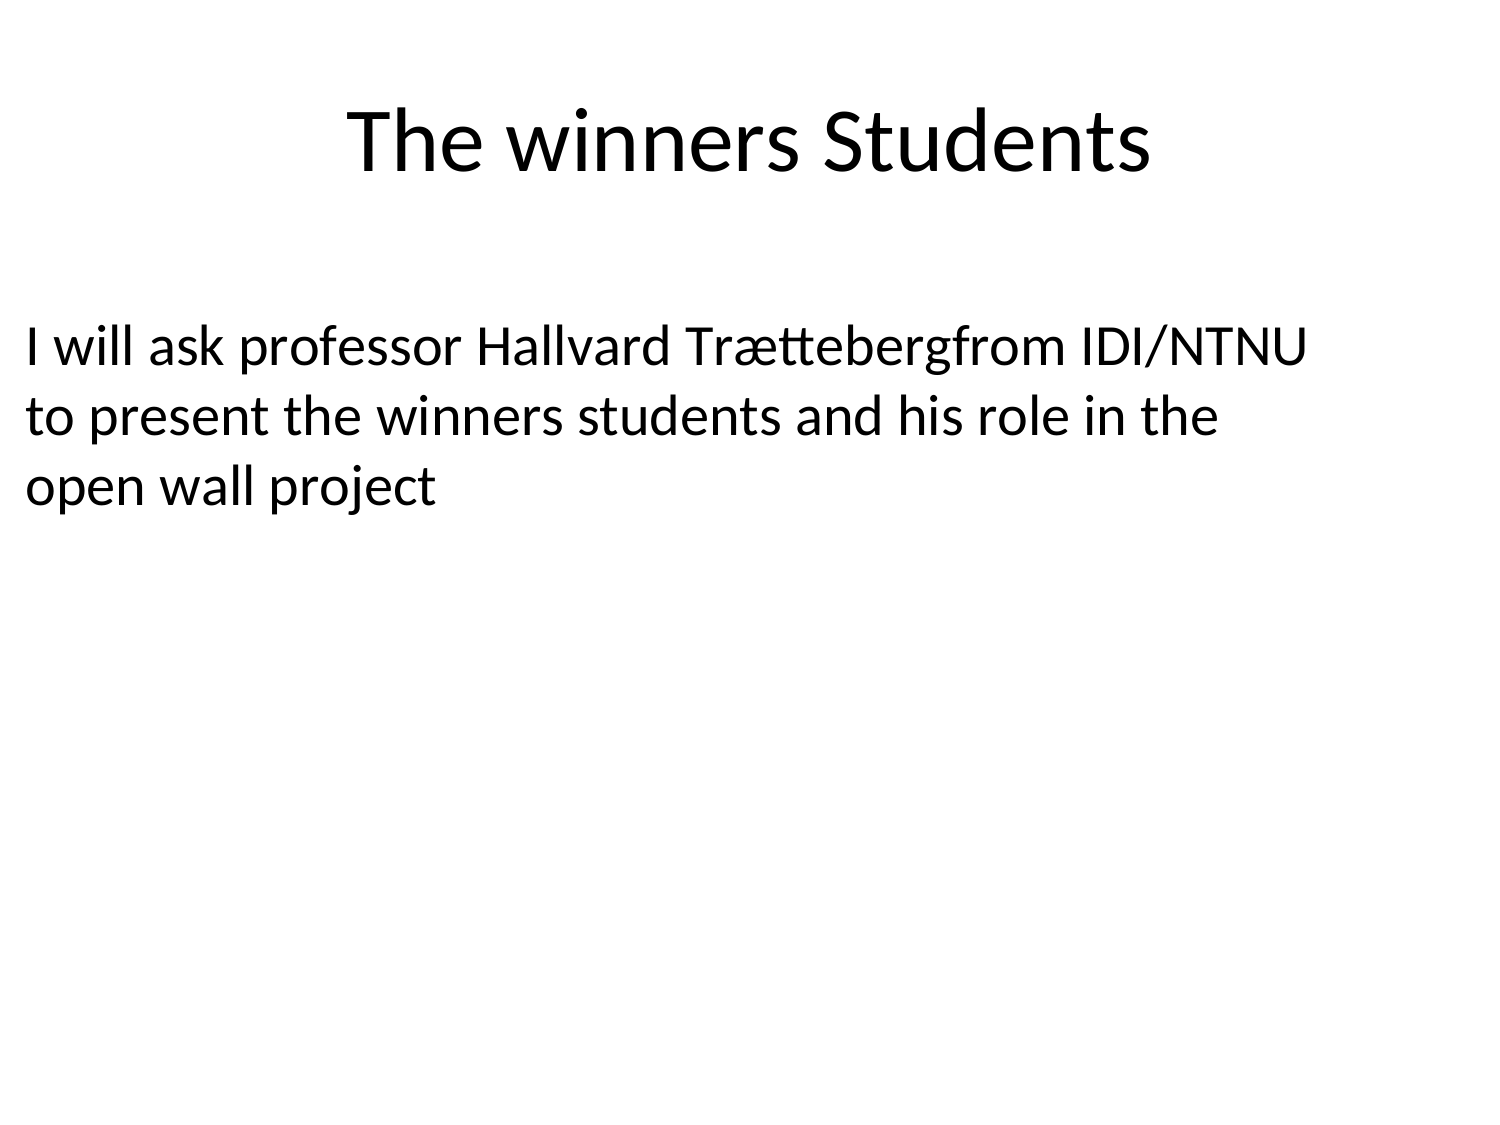

The winners Students
I will ask professor Hallvard Trættebergfrom IDI/NTNU to present the winners students and his role in the open wall project